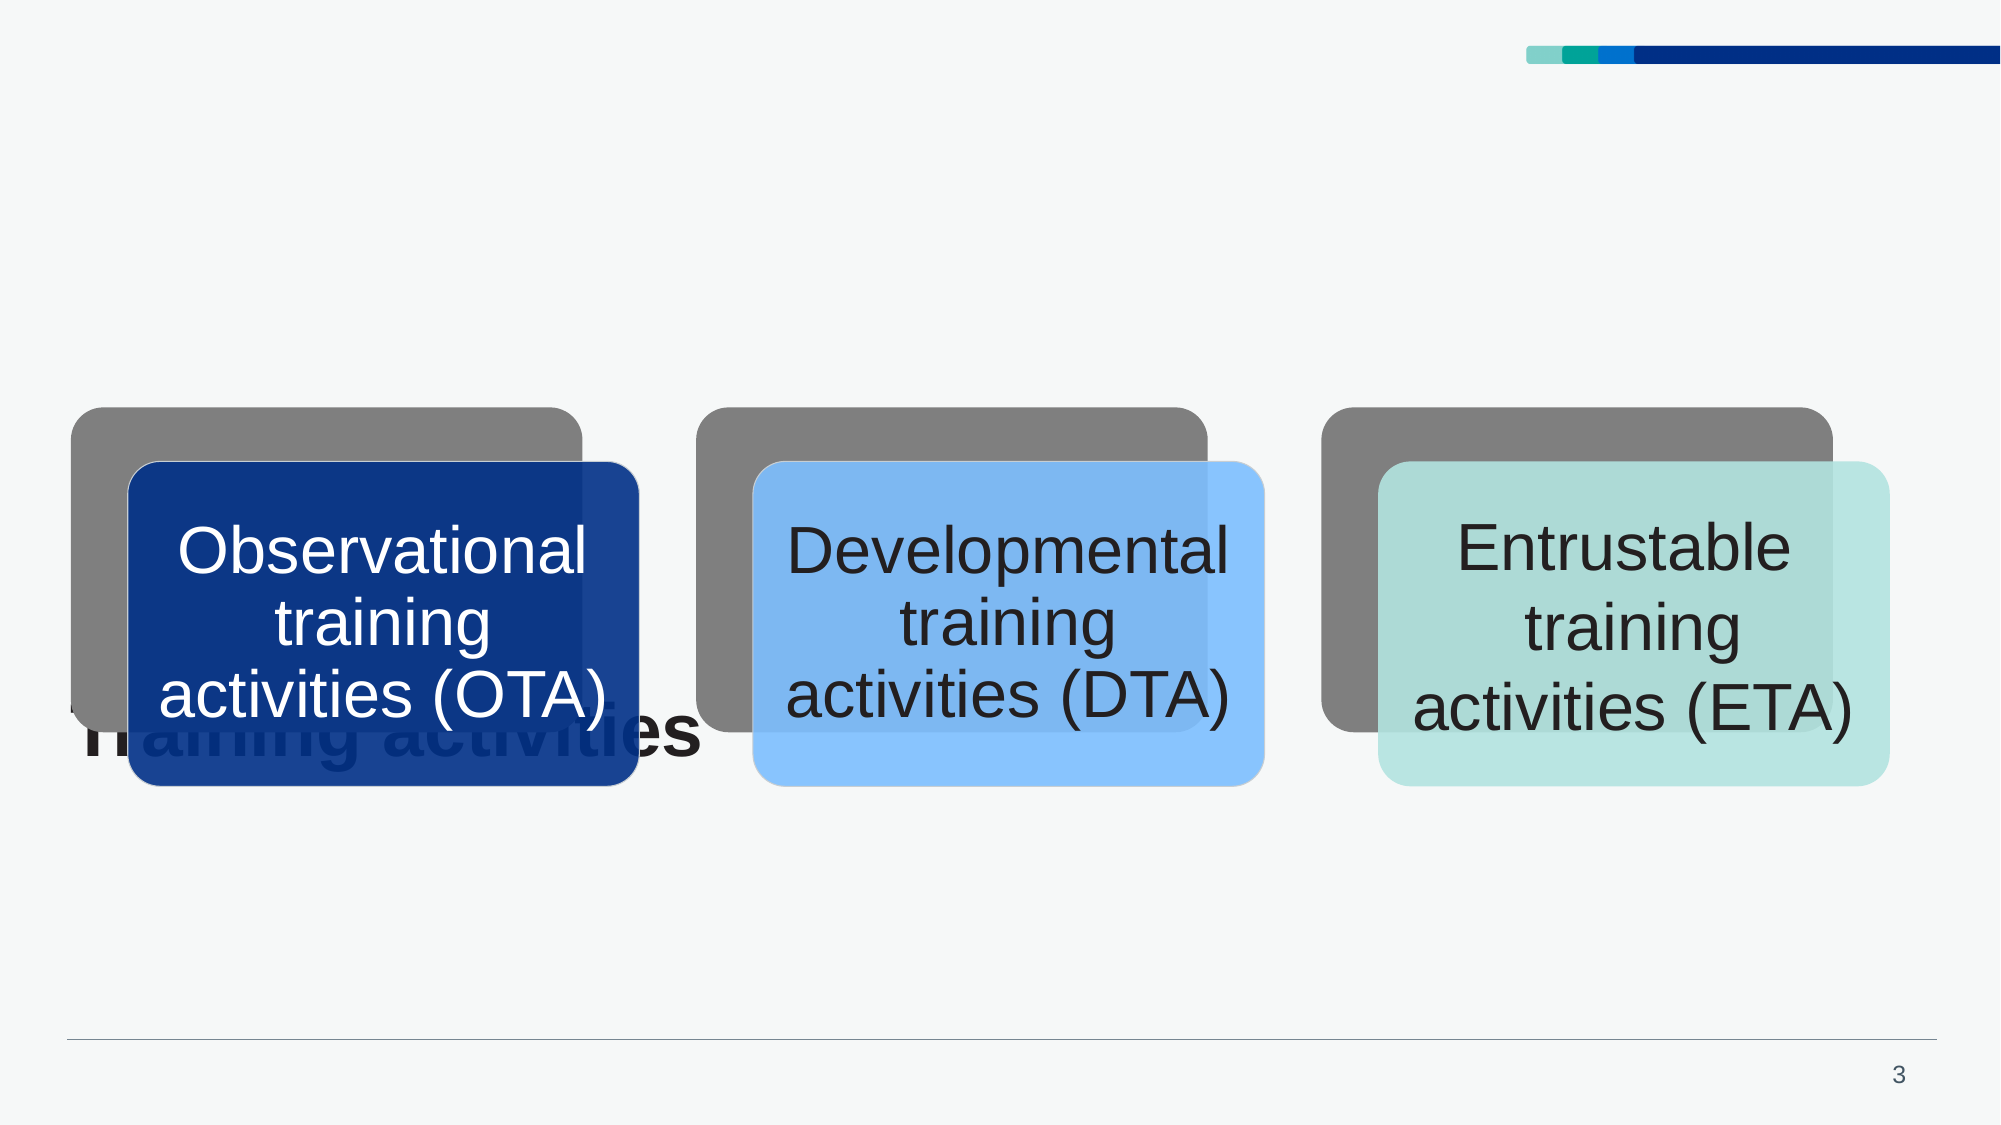

Observational training activities (OTA)
Developmental training activities (DTA)
Entrustable
training activities (ETA)
# Training activities